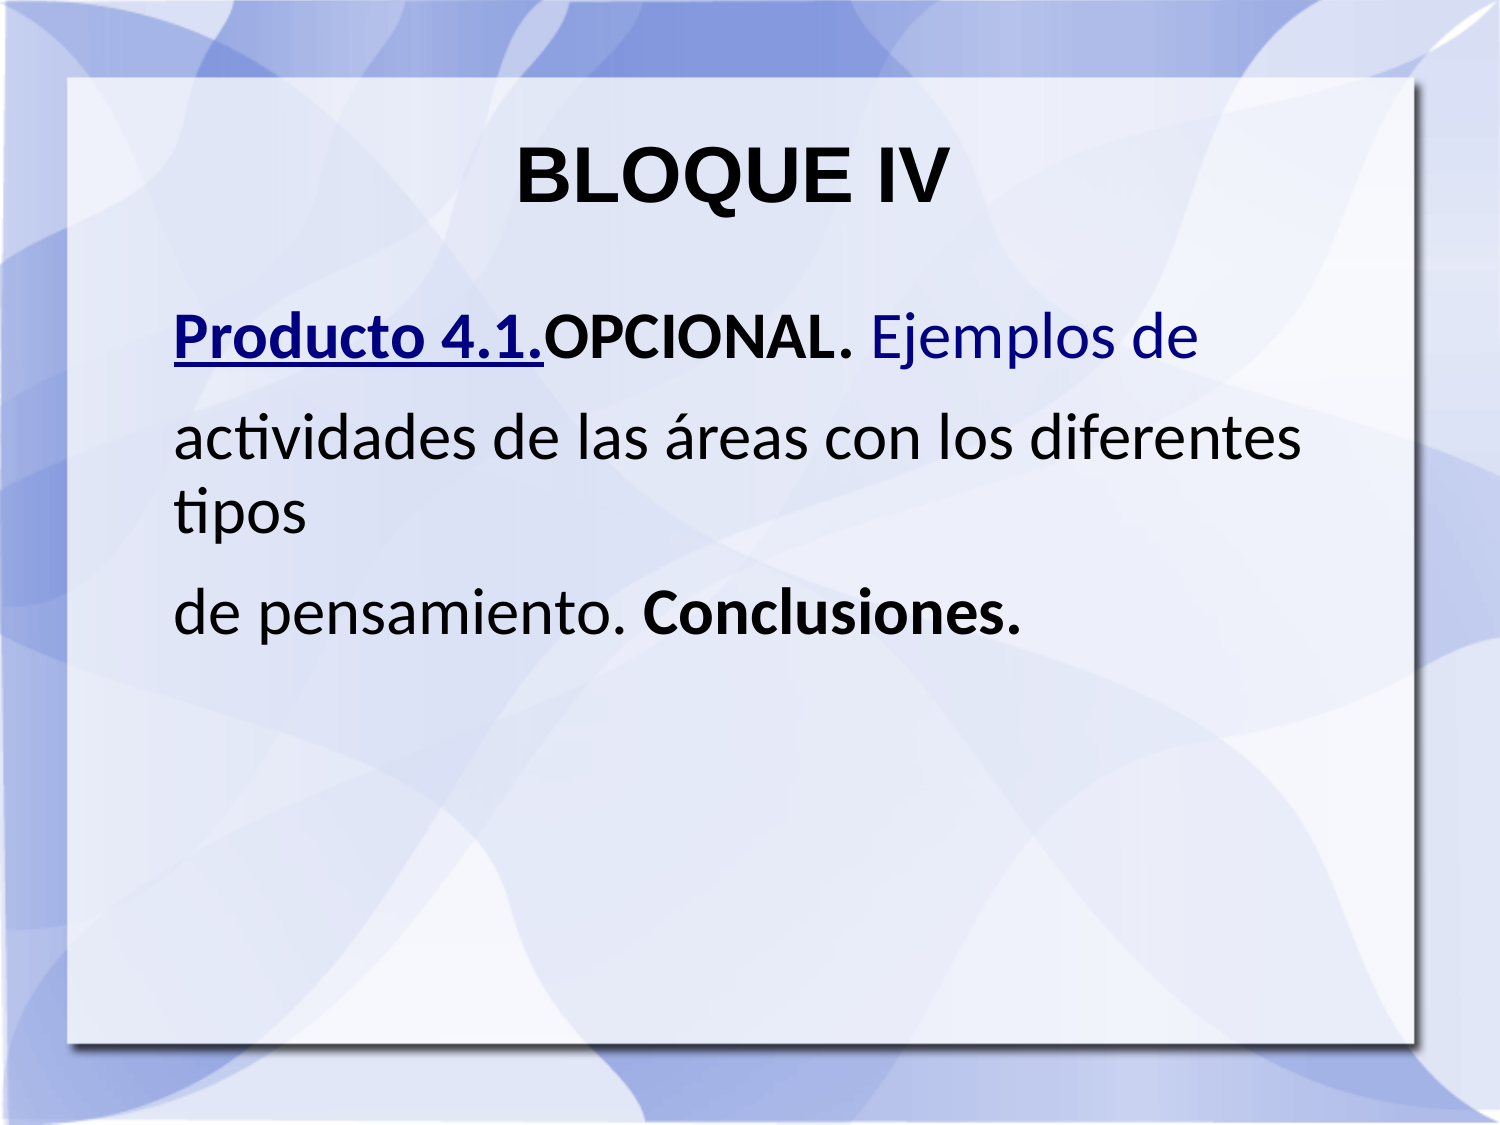

# BLOQUE IV
Producto 4.1.OPCIONAL. Ejemplos de
actividades de las áreas con los diferentes tipos
de pensamiento. Conclusiones.